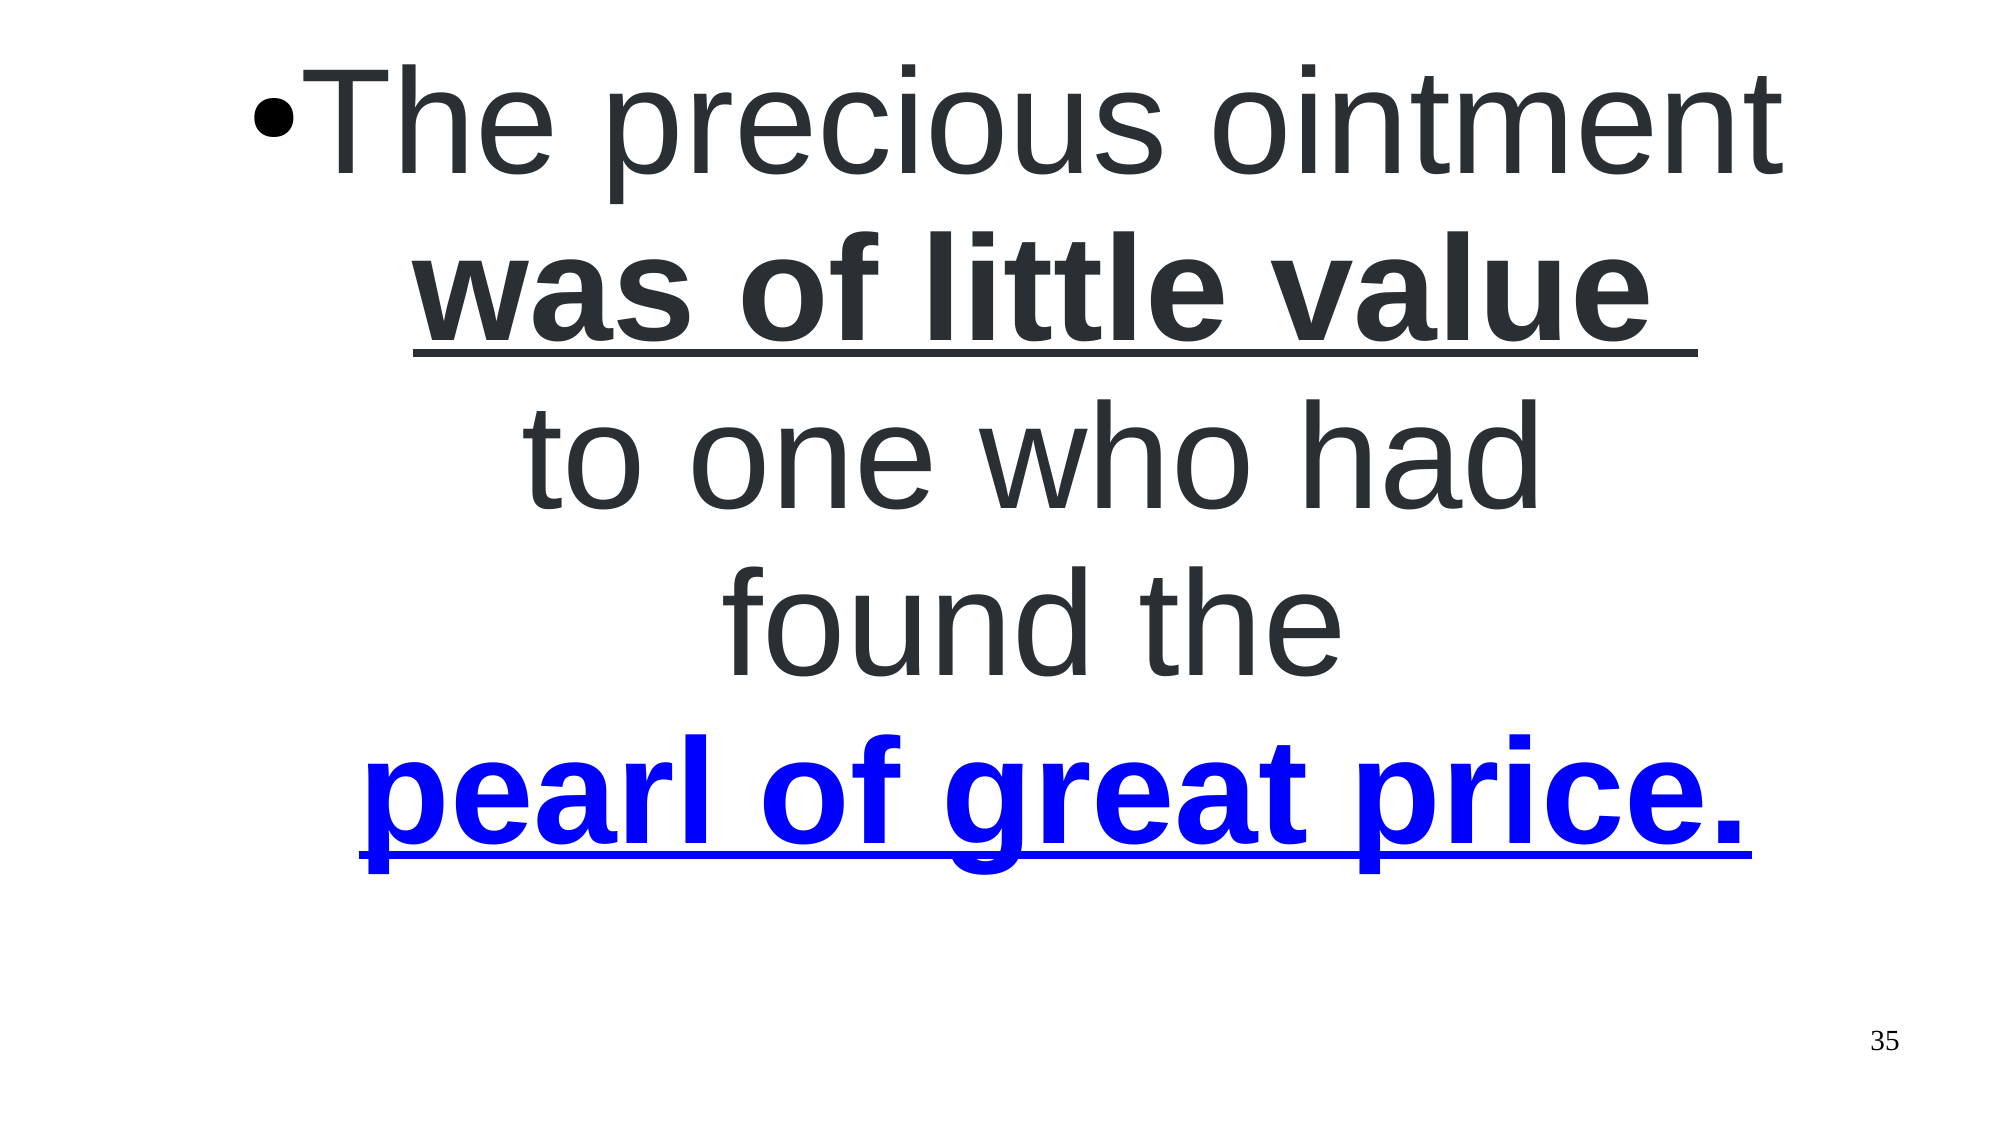

# The precious ointment was of little value to one who had found the pearl of great price.
35